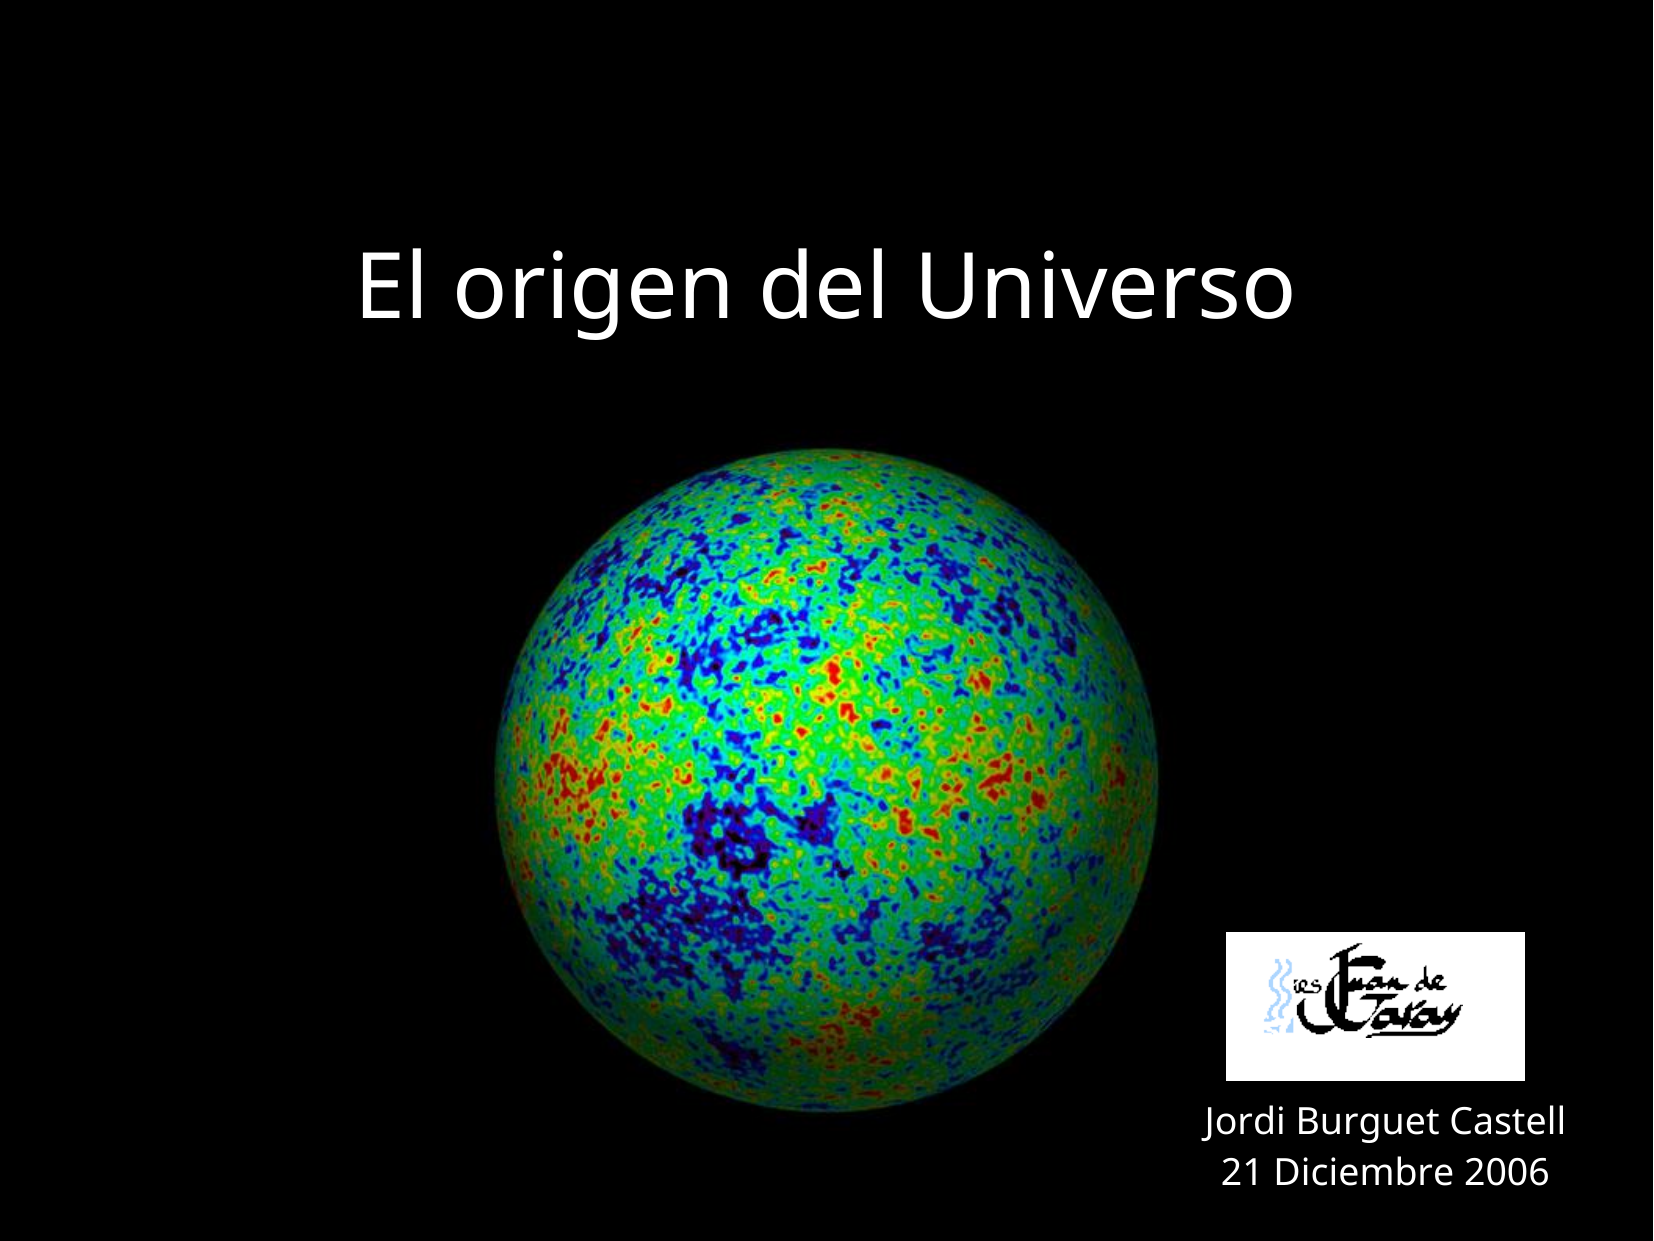

# El origen del Universo
Jordi Burguet Castell
21 Diciembre 2006